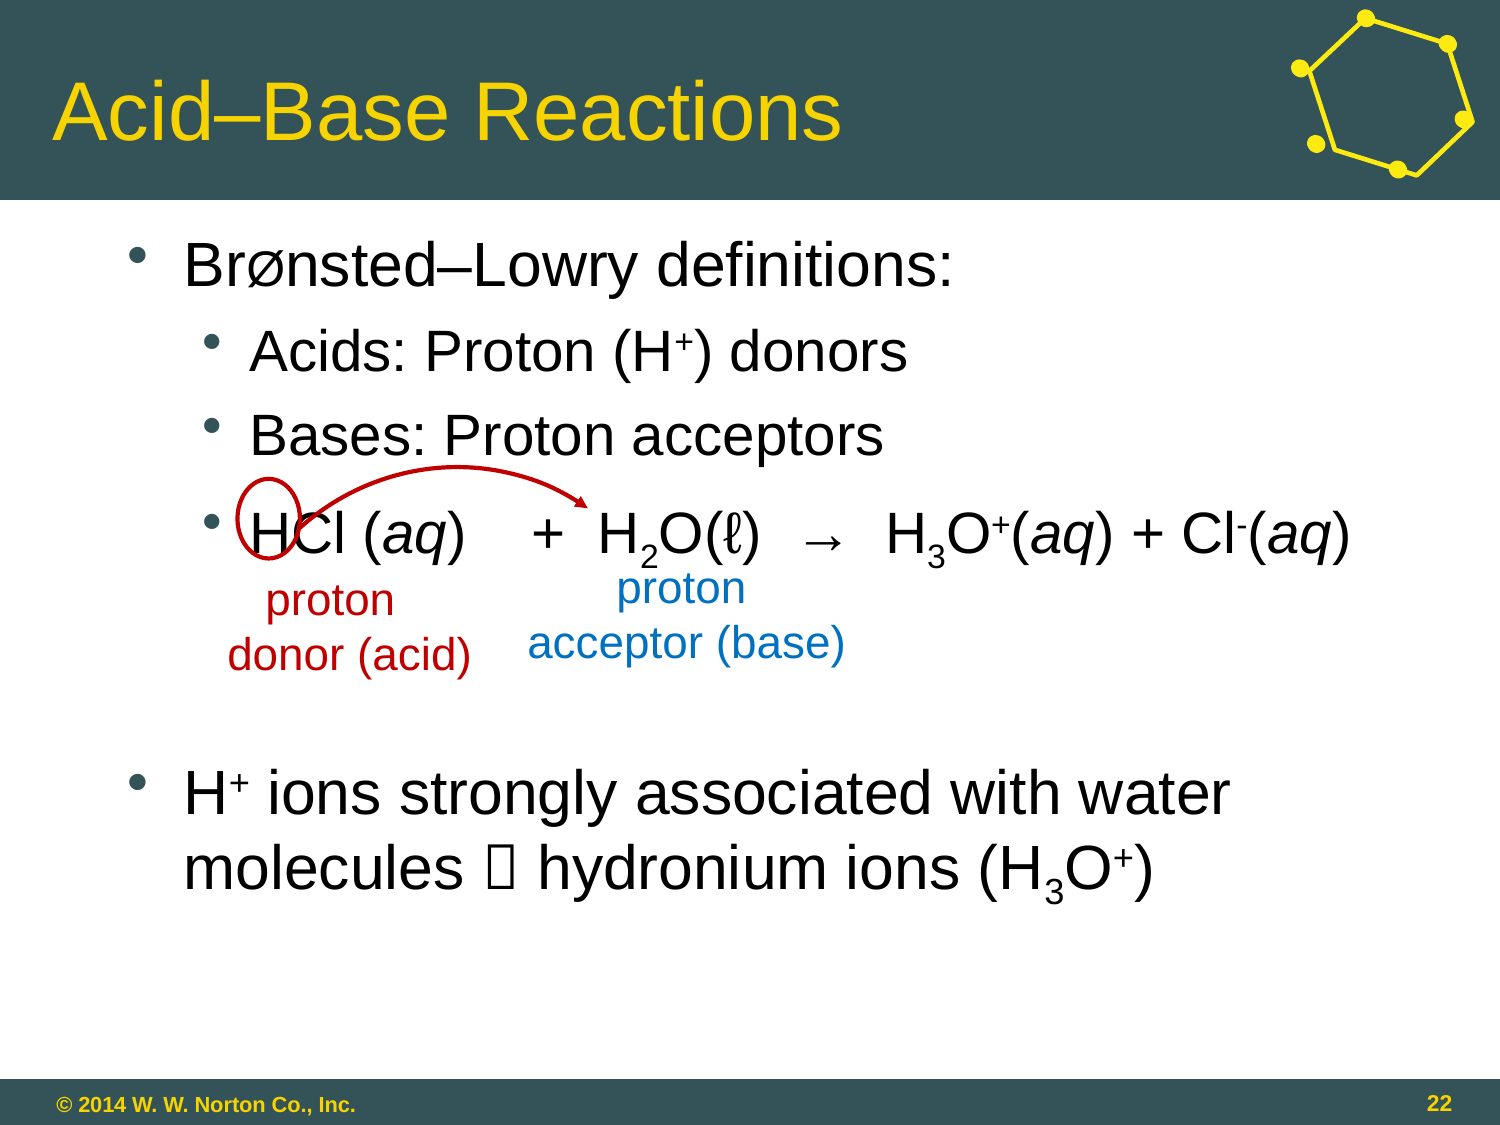

Acid–Base Reactions
# BrØnsted–Lowry definitions:
Acids: Proton (H+) donors
Bases: Proton acceptors
HCl (aq) + H2O(ℓ) → H3O+(aq) + Cl-(aq)
H+ ions strongly associated with water molecules  hydronium ions (H3O+)
 proton acceptor (base)
 proton donor (acid)